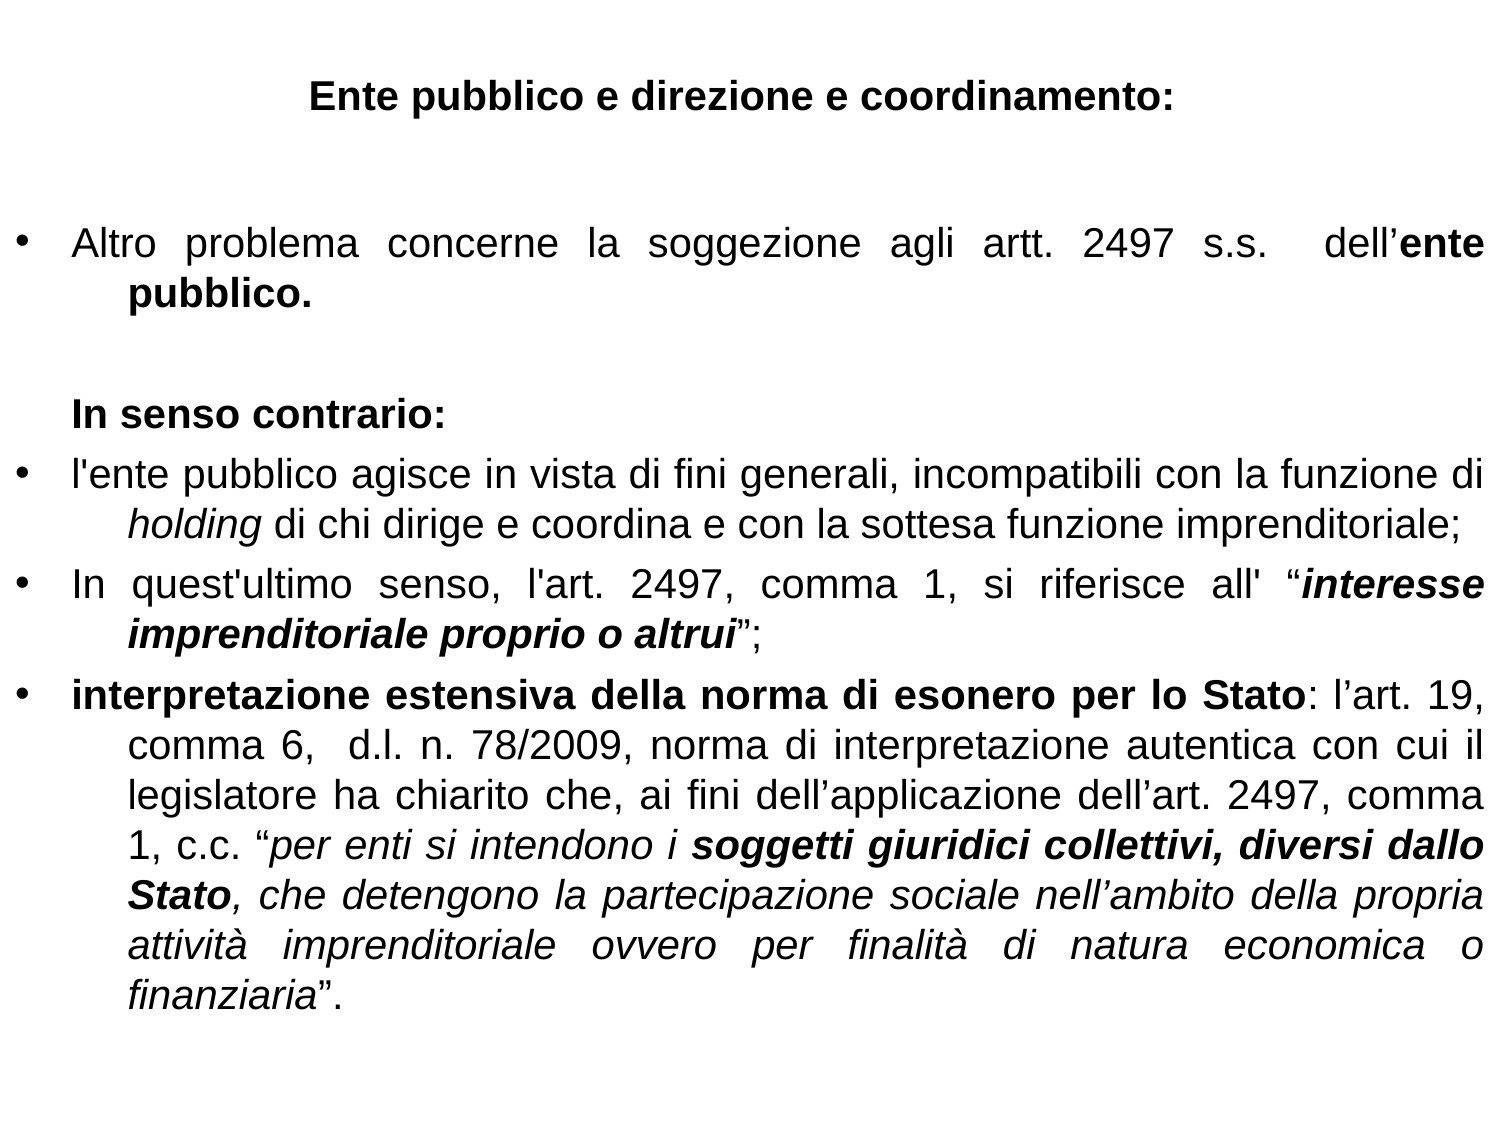

# Ente pubblico e direzione e coordinamento:
Altro problema concerne la soggezione agli artt. 2497 s.s. dell’ente pubblico.
In senso contrario:
l'ente pubblico agisce in vista di fini generali, incompatibili con la funzione di holding di chi dirige e coordina e con la sottesa funzione imprenditoriale;
In quest'ultimo senso, l'art. 2497, comma 1, si riferisce all' “interesse imprenditoriale proprio o altrui”;
interpretazione estensiva della norma di esonero per lo Stato: l’art. 19, comma 6, d.l. n. 78/2009, norma di interpretazione autentica con cui il legislatore ha chiarito che, ai fini dell’applicazione dell’art. 2497, comma 1, c.c. “per enti si intendono i soggetti giuridici collettivi, diversi dallo Stato, che detengono la partecipazione sociale nell’ambito della propria attività imprenditoriale ovvero per finalità di natura economica o finanziaria”.